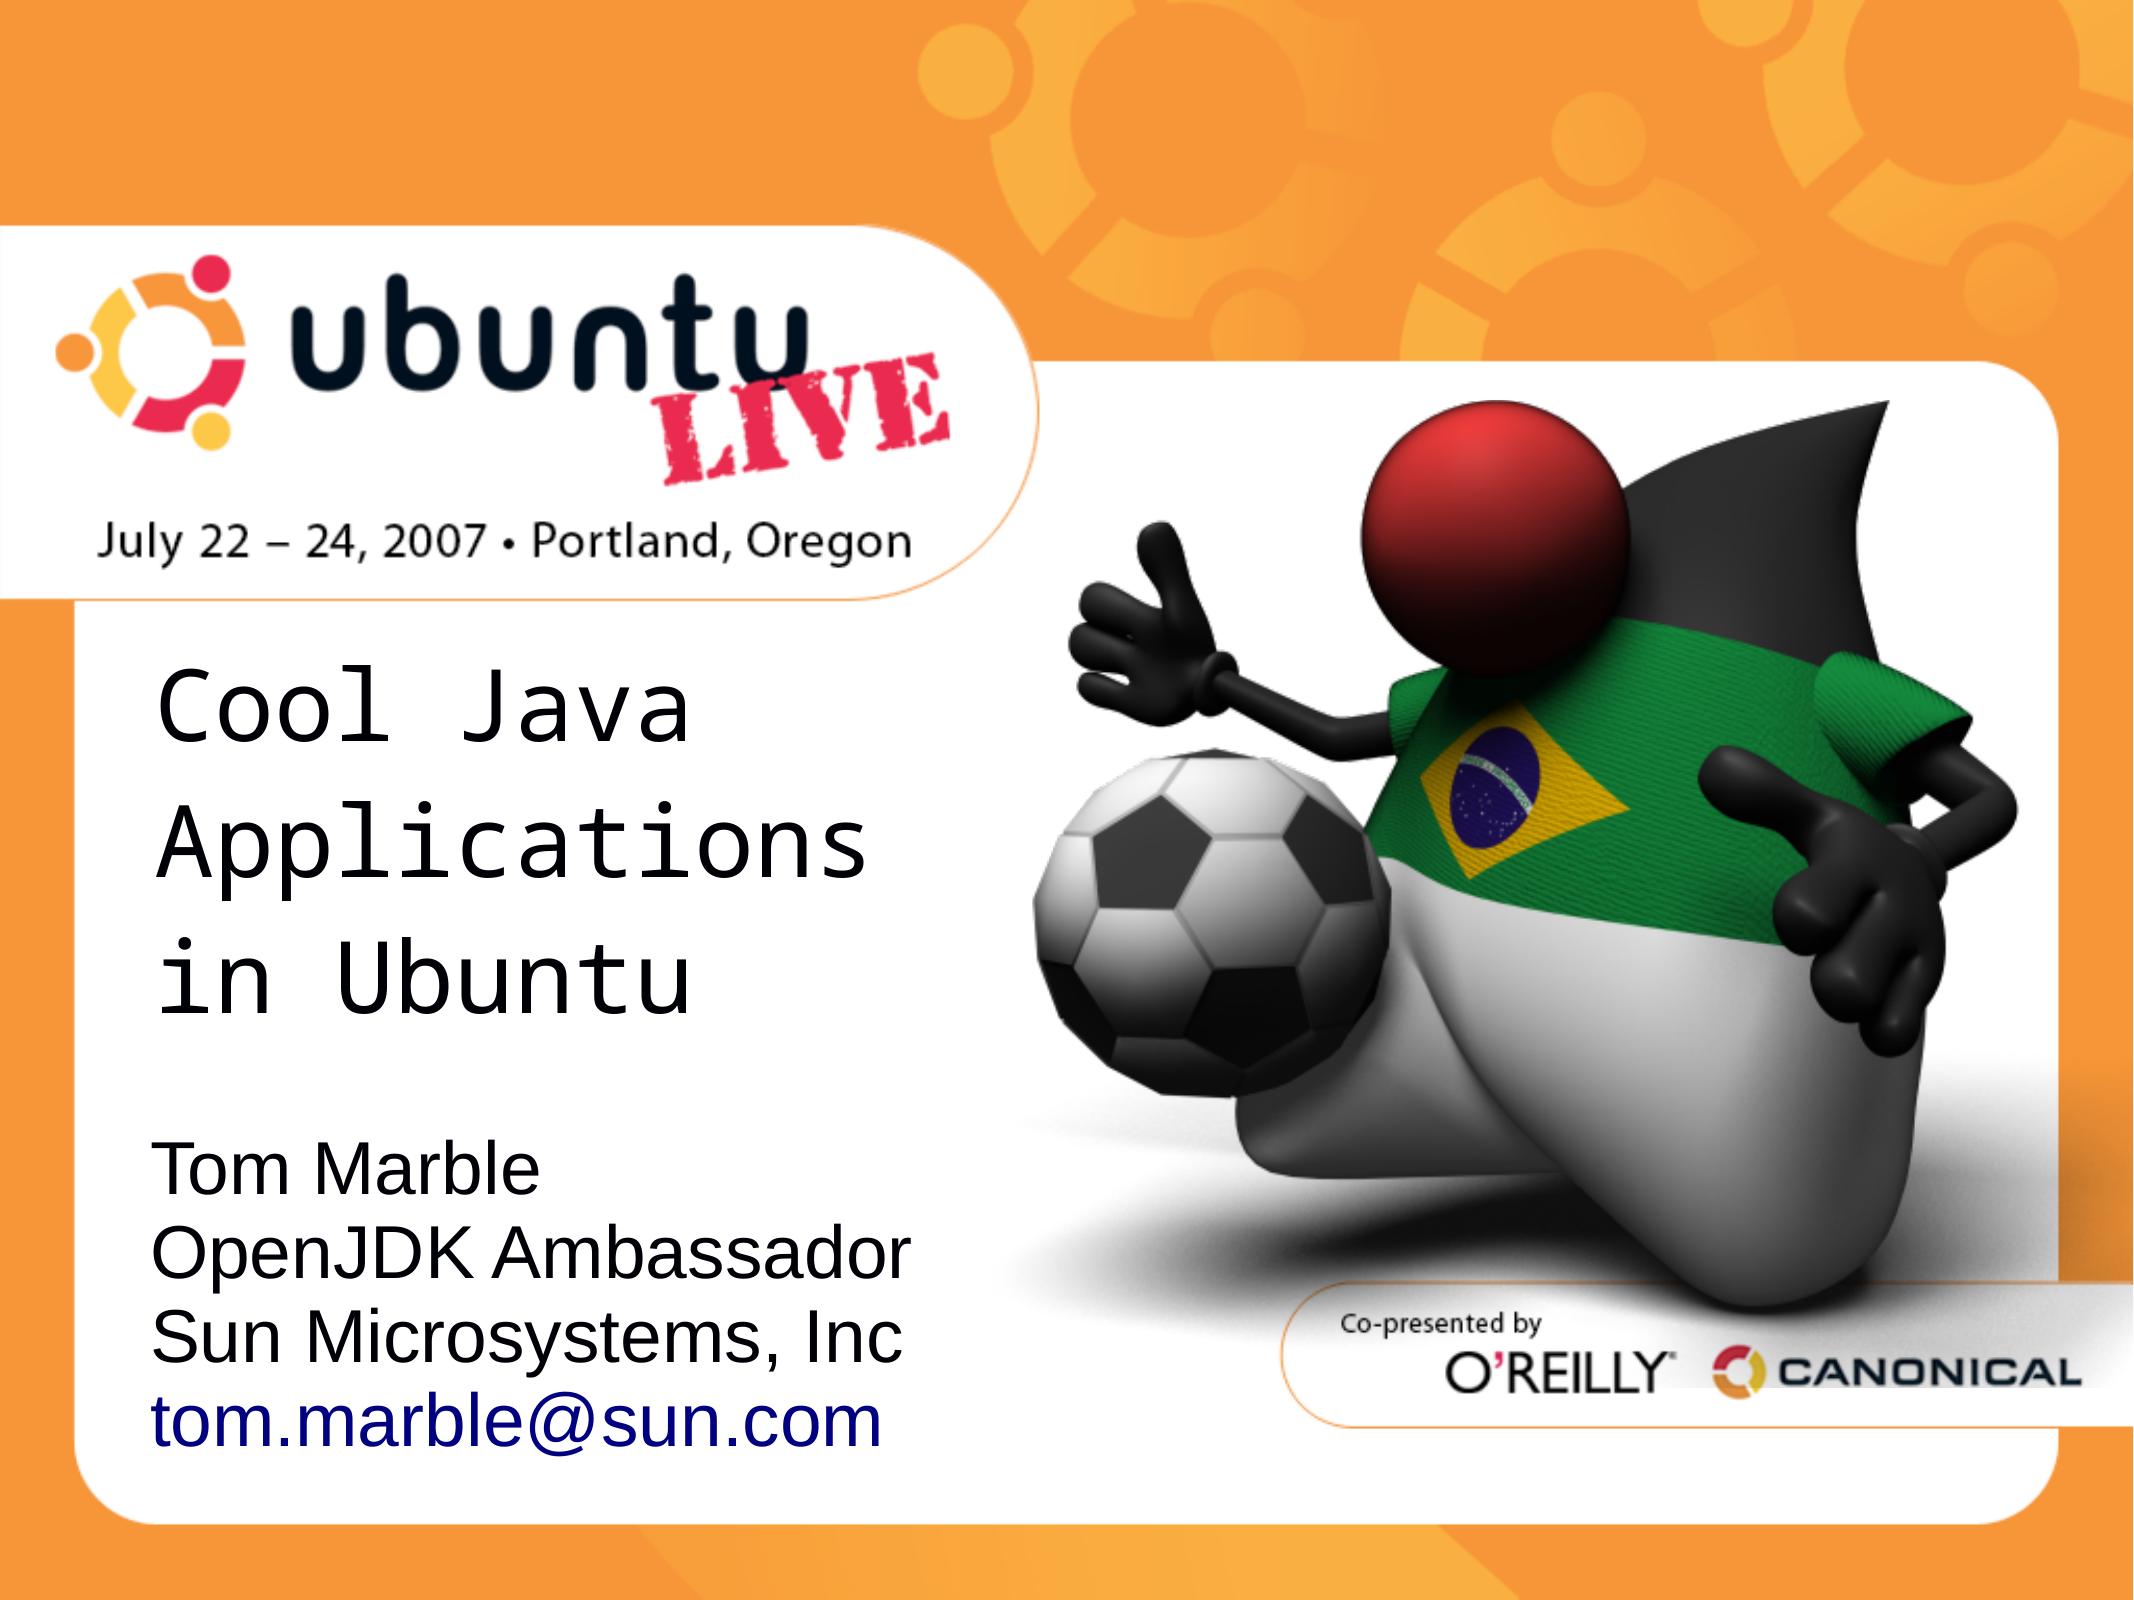

# Cool Java Applications in Ubuntu
Tom Marble
OpenJDK Ambassador
Sun Microsystems, Inc
tom.marble@sun.com